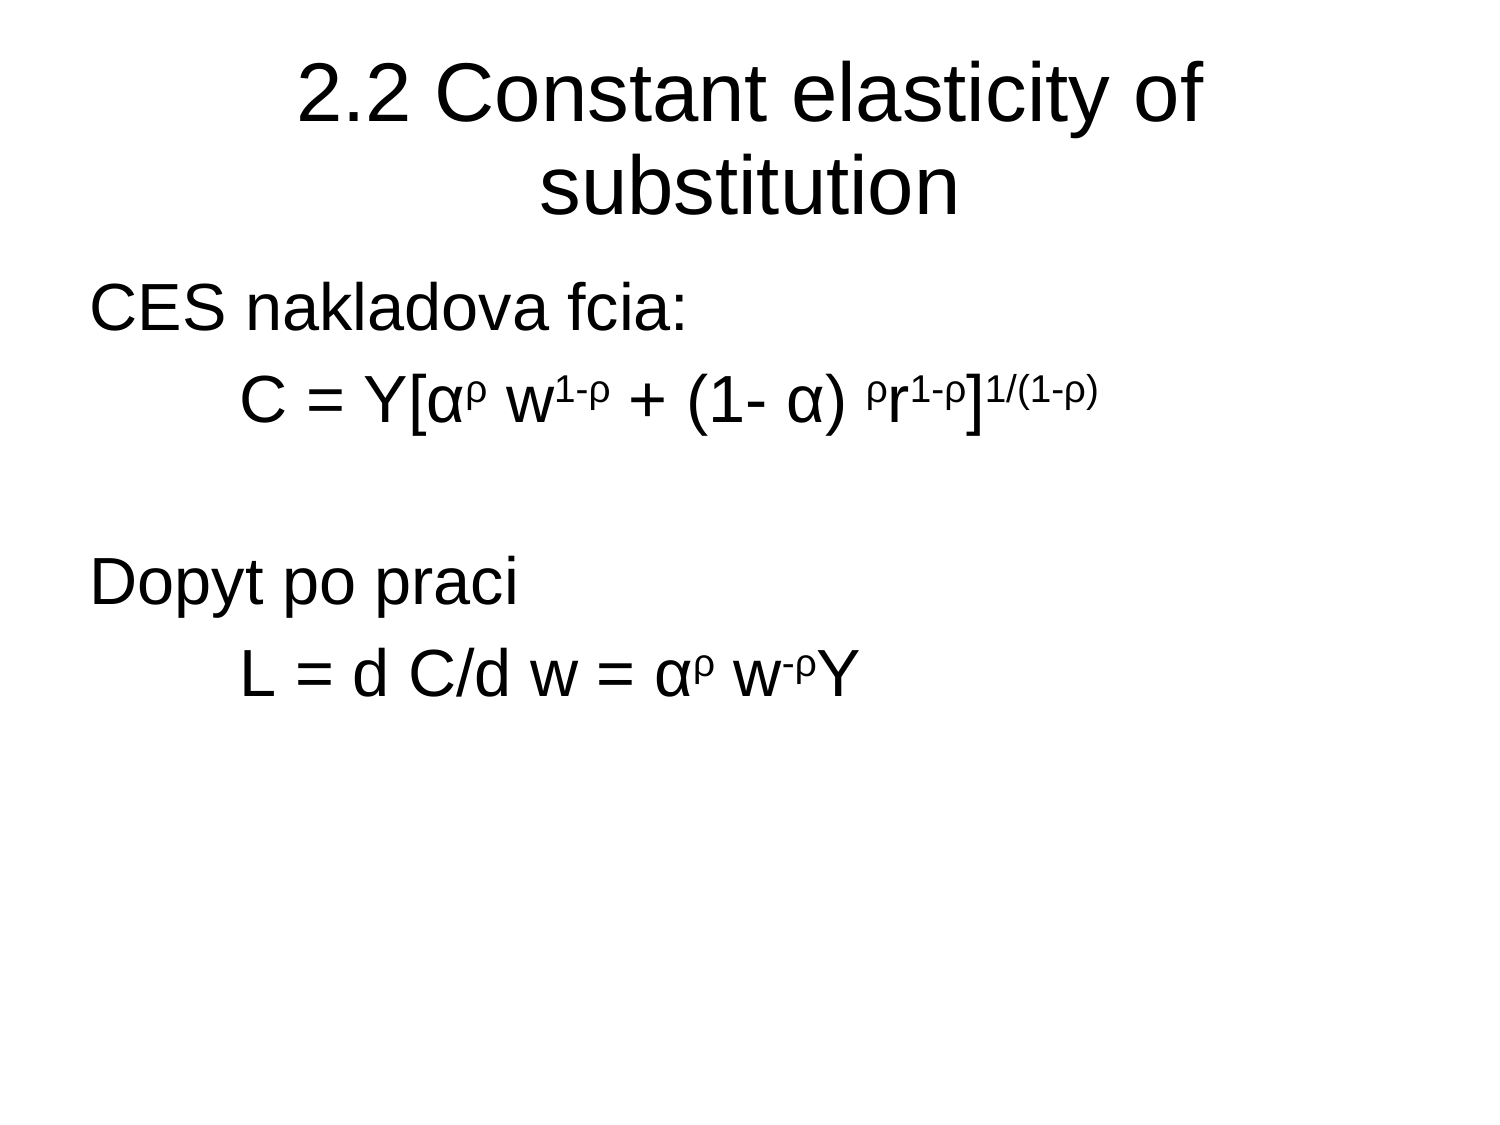

# 2.2 Constant elasticity of substitution
CES nakladova fcia:
		C = Y[αρ w1-ρ + (1- α) ρr1-ρ]1/(1-ρ)
Dopyt po praci
		L = d C/d w = αρ w-ρY